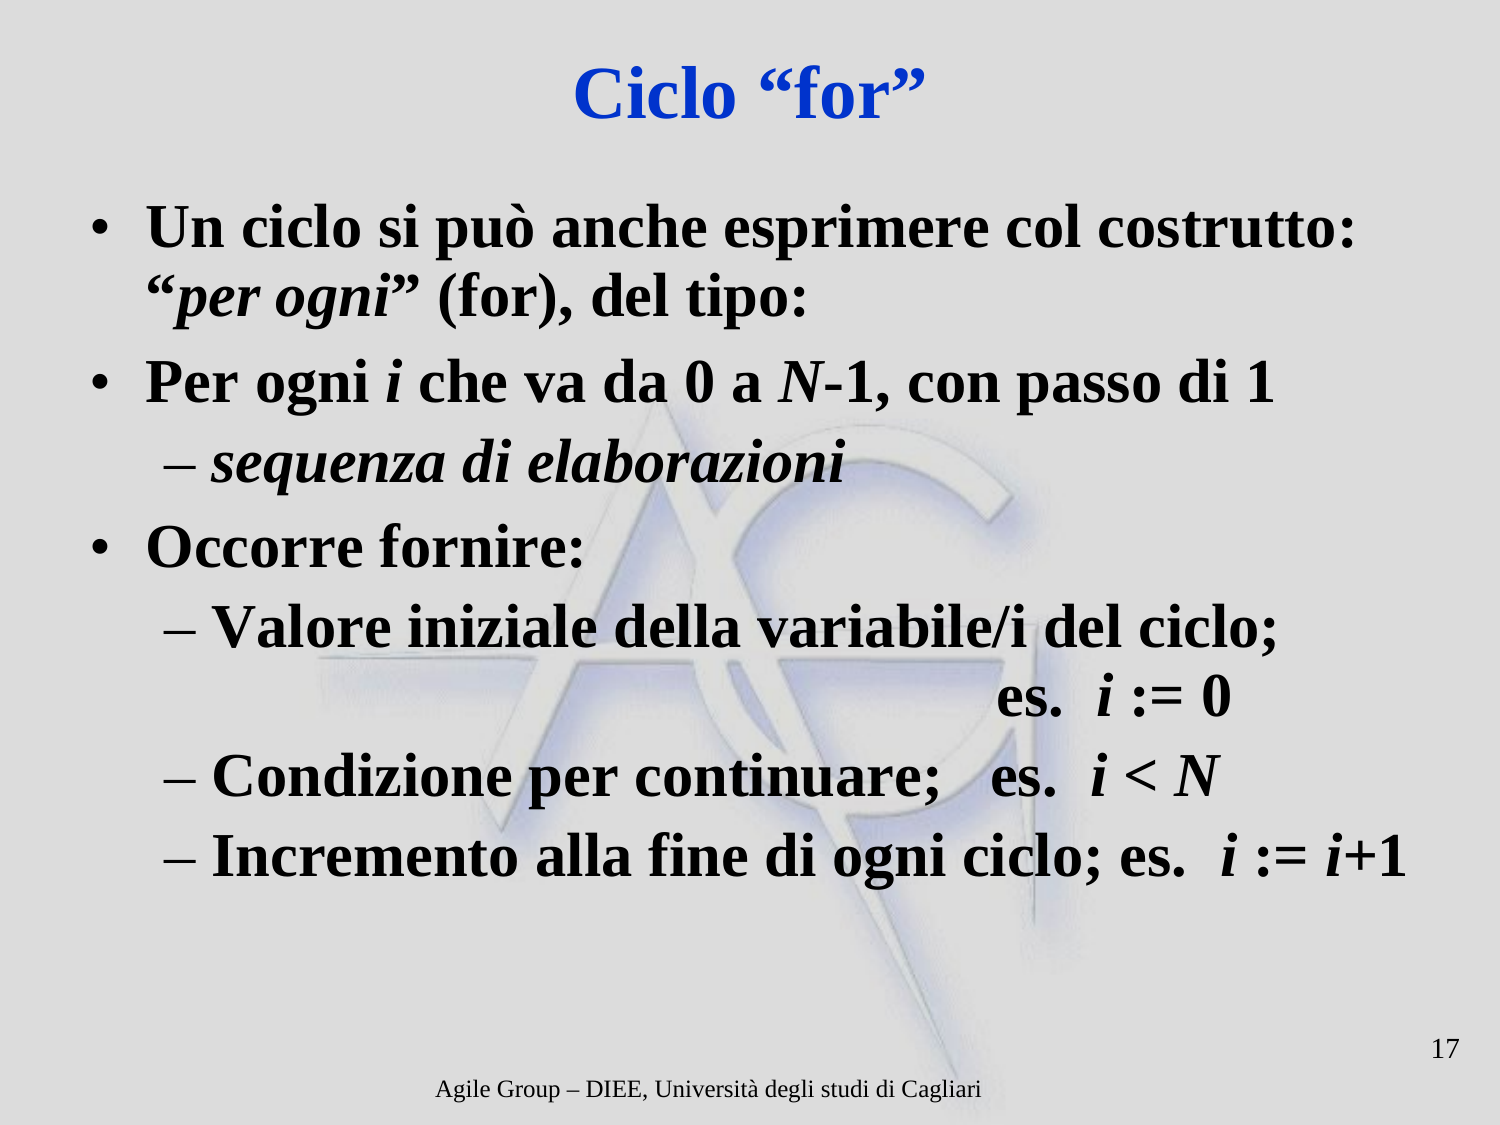

# Ciclo “for”
Un ciclo si può anche esprimere col costrutto: “per ogni” (for), del tipo:
Per ogni i che va da 0 a N-1, con passo di 1
sequenza di elaborazioni
Occorre fornire:
Valore iniziale della variabile/i del ciclo;
					 es. i := 0
Condizione per continuare; es. i < N
Incremento alla fine di ogni ciclo; es. i := i+1
17